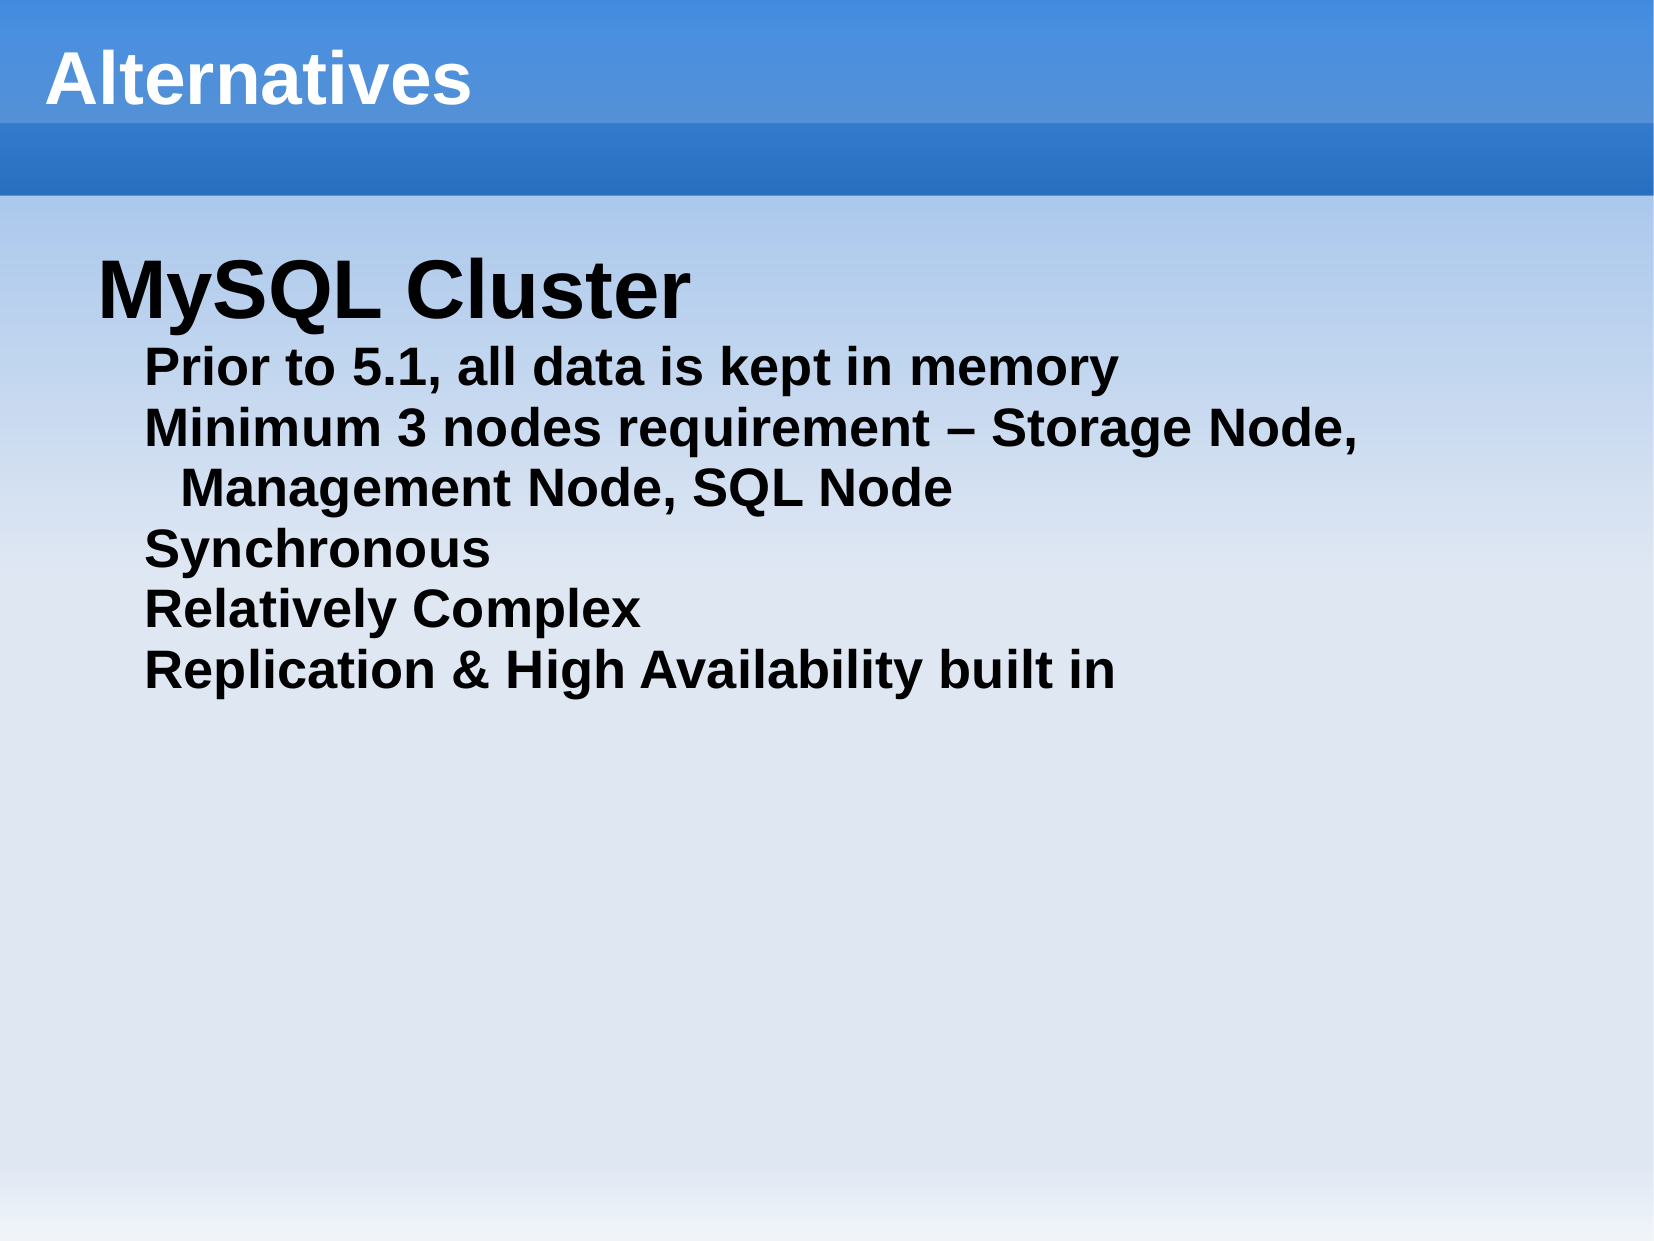

Alternatives
 MySQL Cluster
Prior to 5.1, all data is kept in memory
Minimum 3 nodes requirement – Storage Node, Management Node, SQL Node
Synchronous
Relatively Complex
Replication & High Availability built in